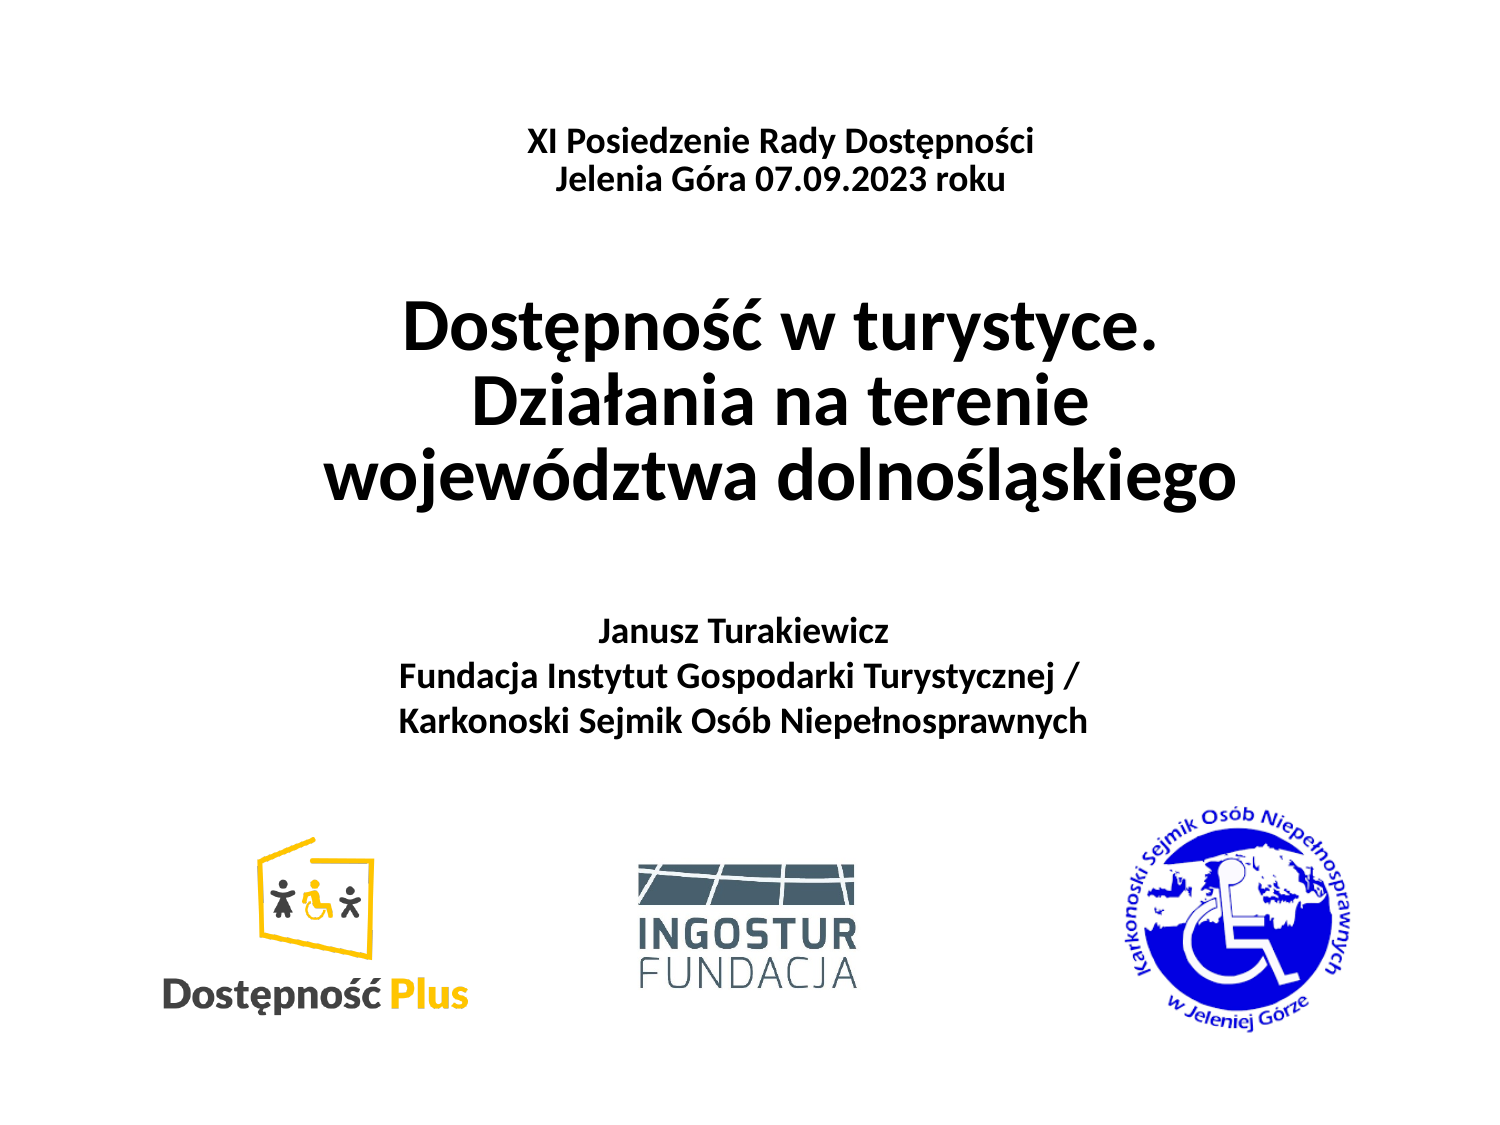

XI Posiedzenie Rady Dostępności
Jelenia Góra 07.09.2023 roku
Dostępność w turystyce.
Działania na terenie
województwa dolnośląskiego
Janusz Turakiewicz
Fundacja Instytut Gospodarki Turystycznej /
Karkonoski Sejmik Osób Niepełnosprawnych